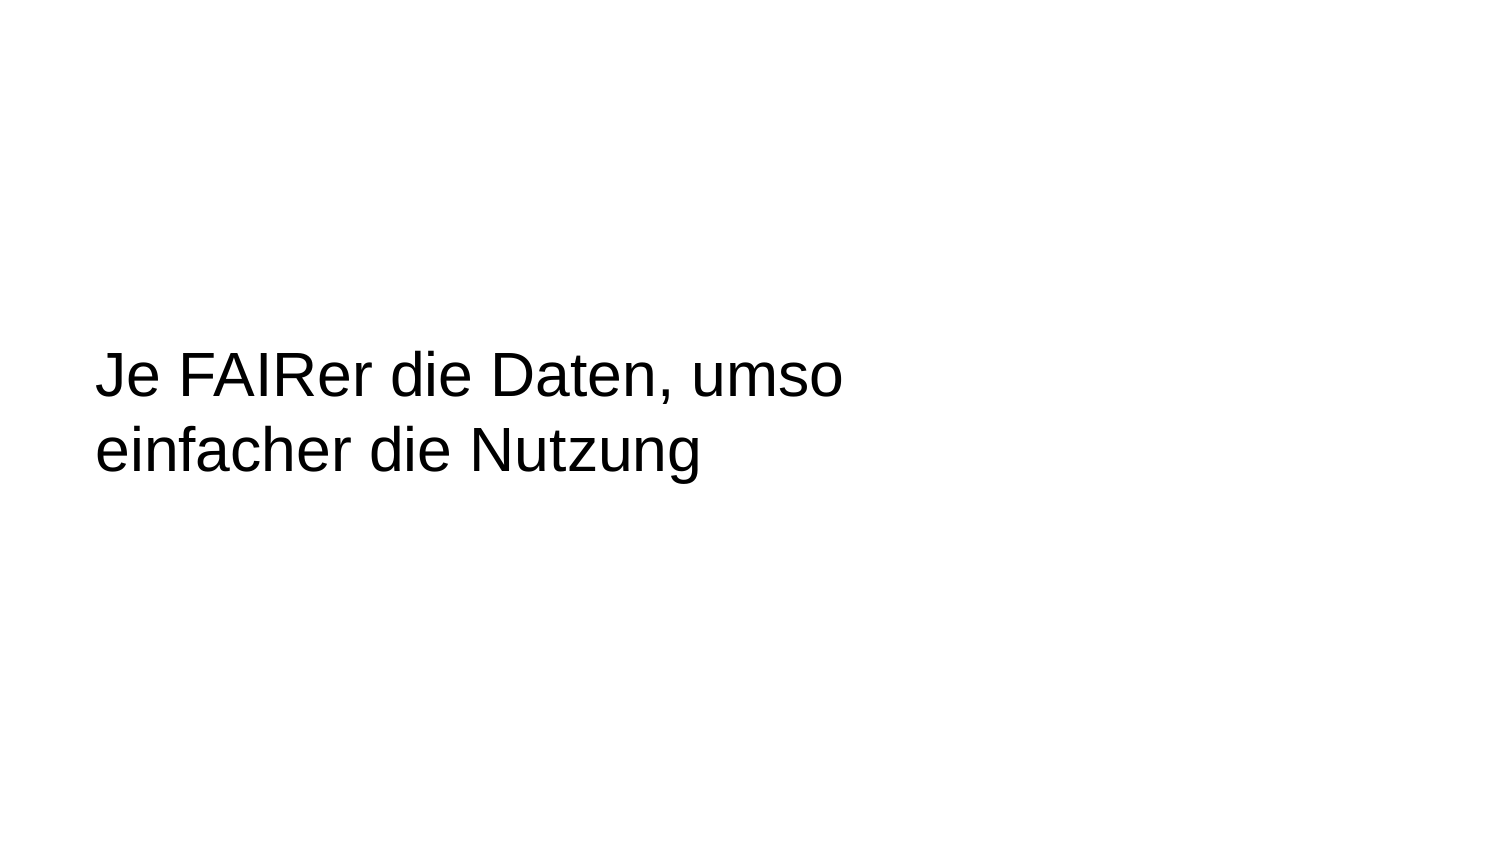

# Je FAIRer die Daten, umso einfacher die Nutzung